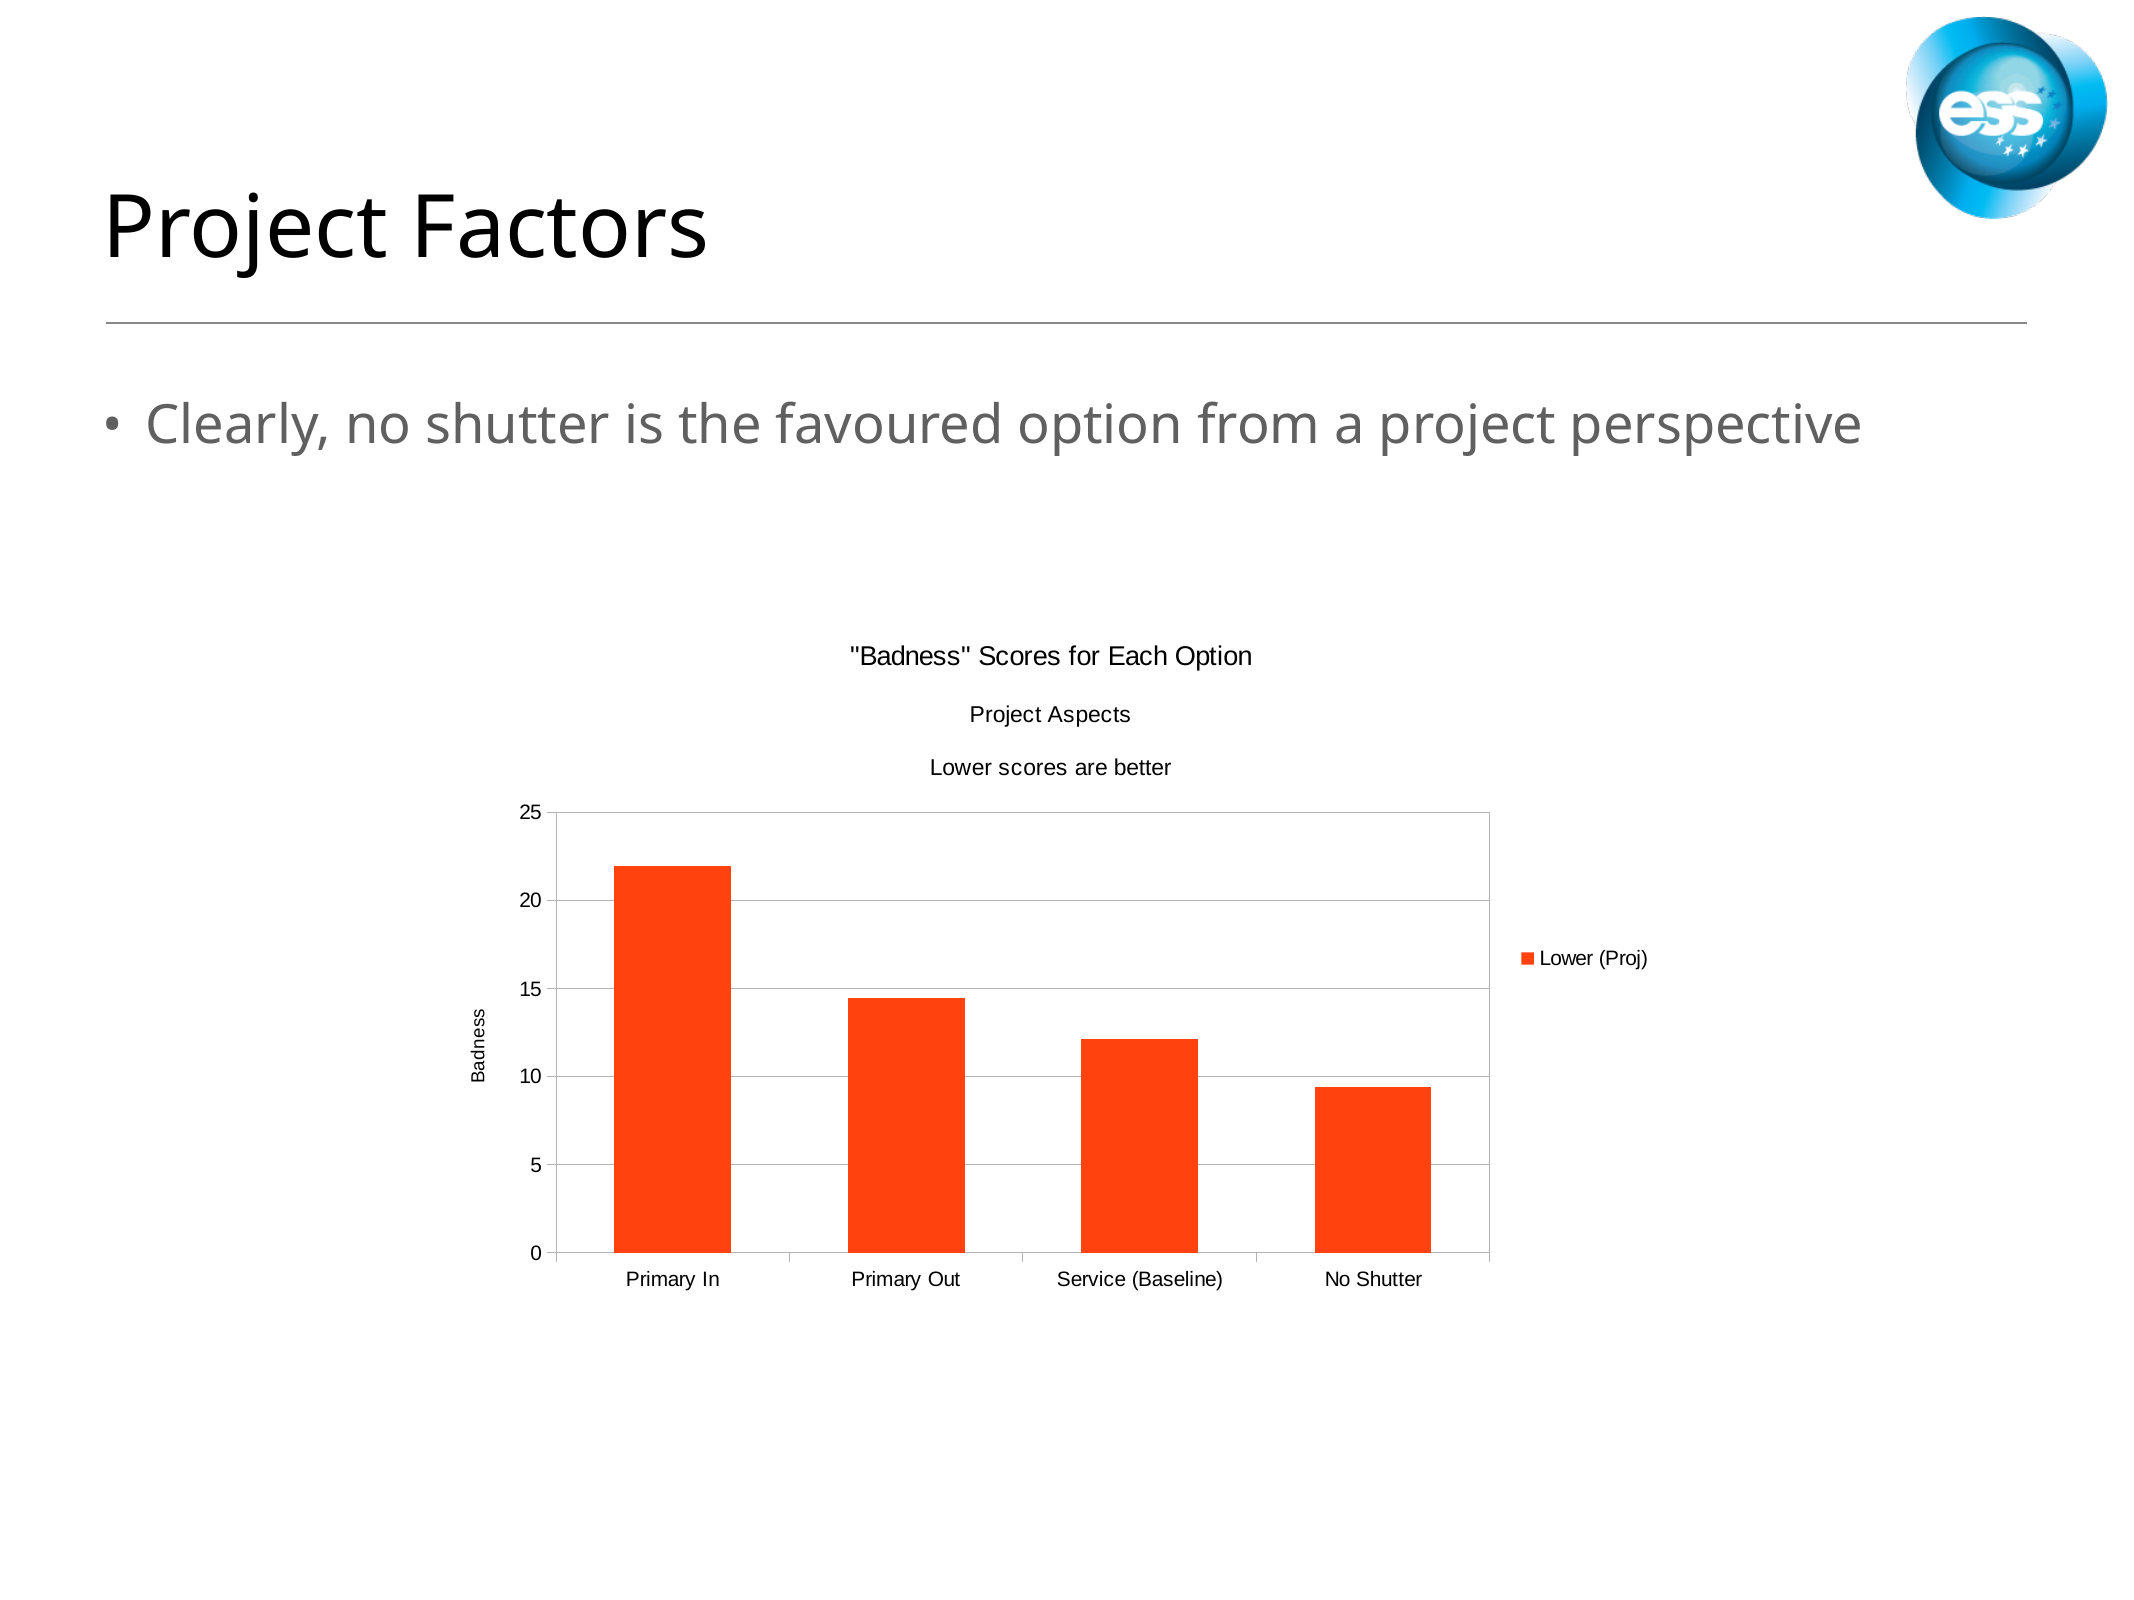

# Project Factors
Clearly, no shutter is the favoured option from a project perspective
### Chart: "Badness" Scores for Each Option
Project Aspects
Lower scores are better
| Category | Lower (Proj) |
|---|---|
| Primary In | 22.0 |
| Primary Out | 14.5 |
| Service (Baseline) | 12.15625 |
| No Shutter | 9.4375 |